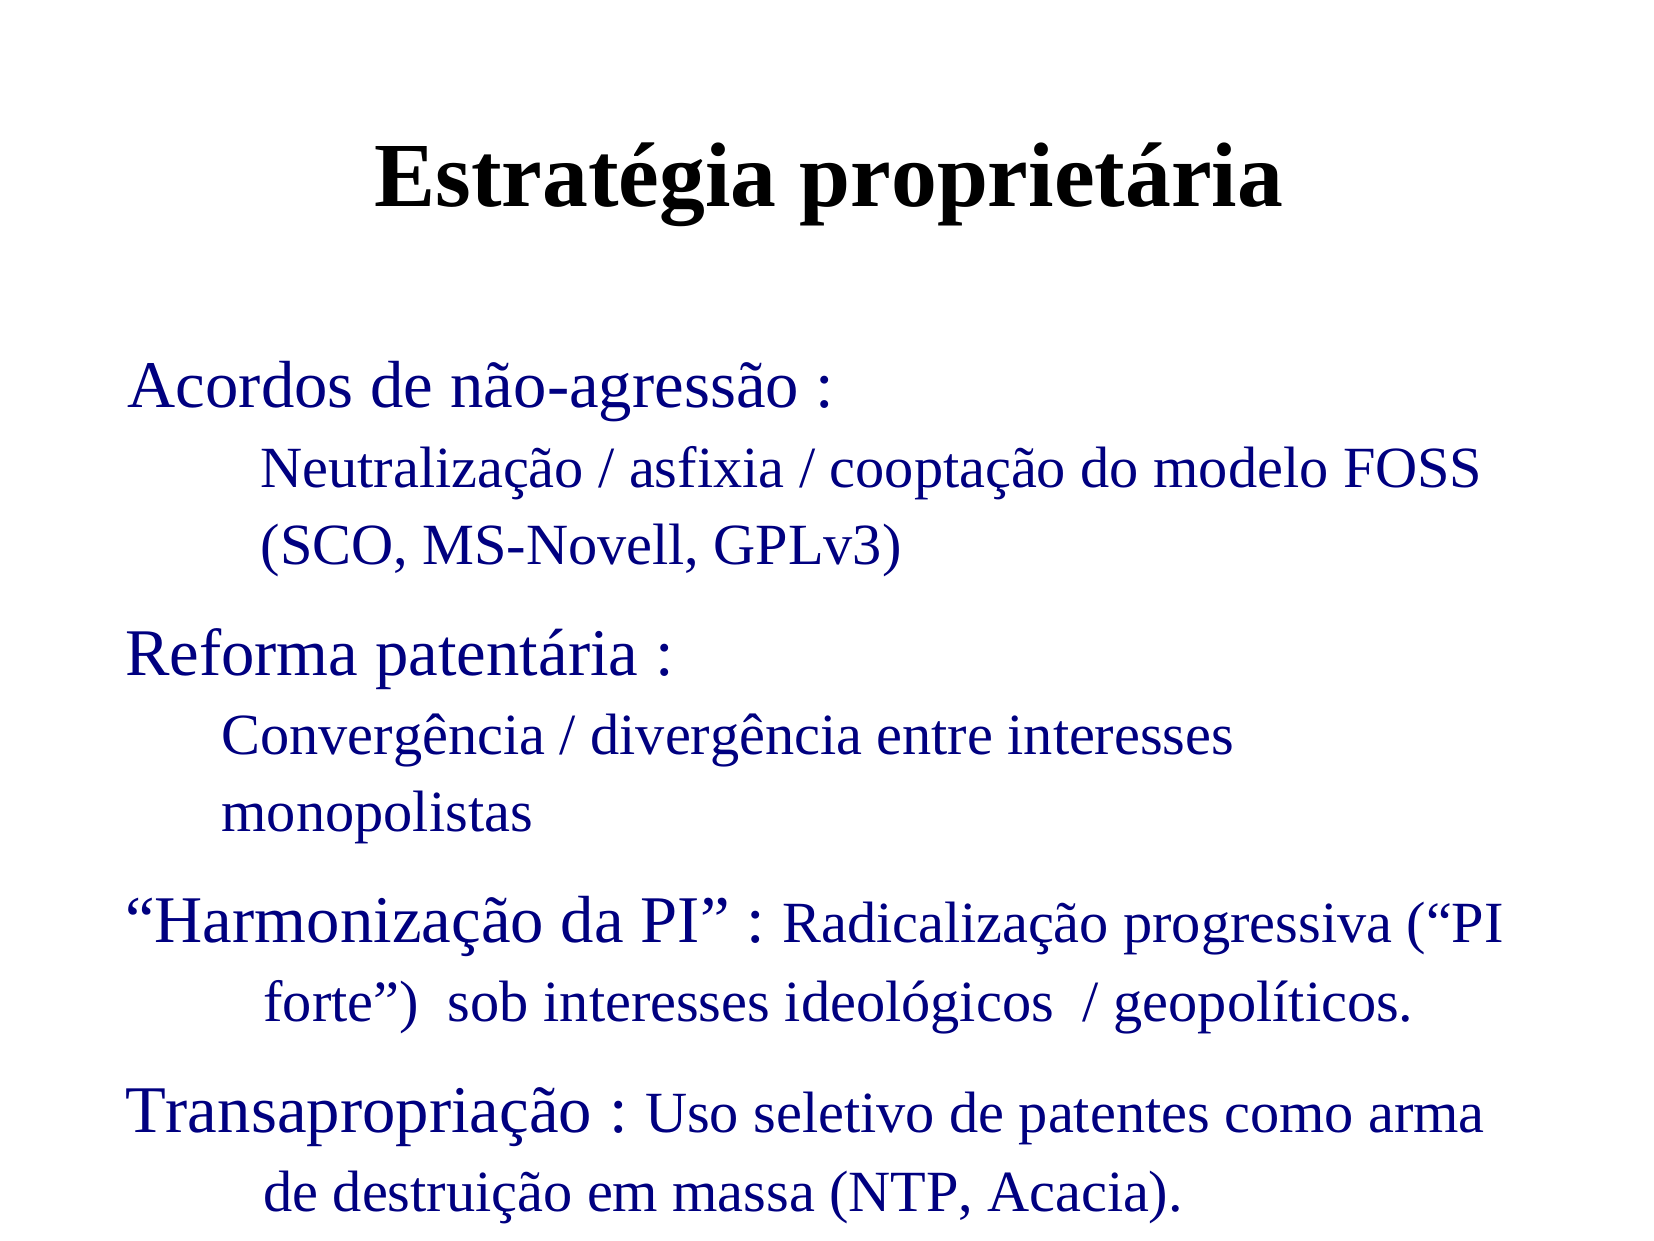

# Estratégia proprietária
Acordos de não-agressão :
Neutralização / asfixia / cooptação do modelo FOSS
(SCO, MS-Novell, GPLv3)
Reforma patentária :
Convergência / divergência entre interesses monopolistas
“Harmonização da PI” : Radicalização progressiva (“PI forte”) sob interesses ideológicos / geopolíticos.
Transapropriação : Uso seletivo de patentes como arma de destruição em massa (NTP, Acacia).